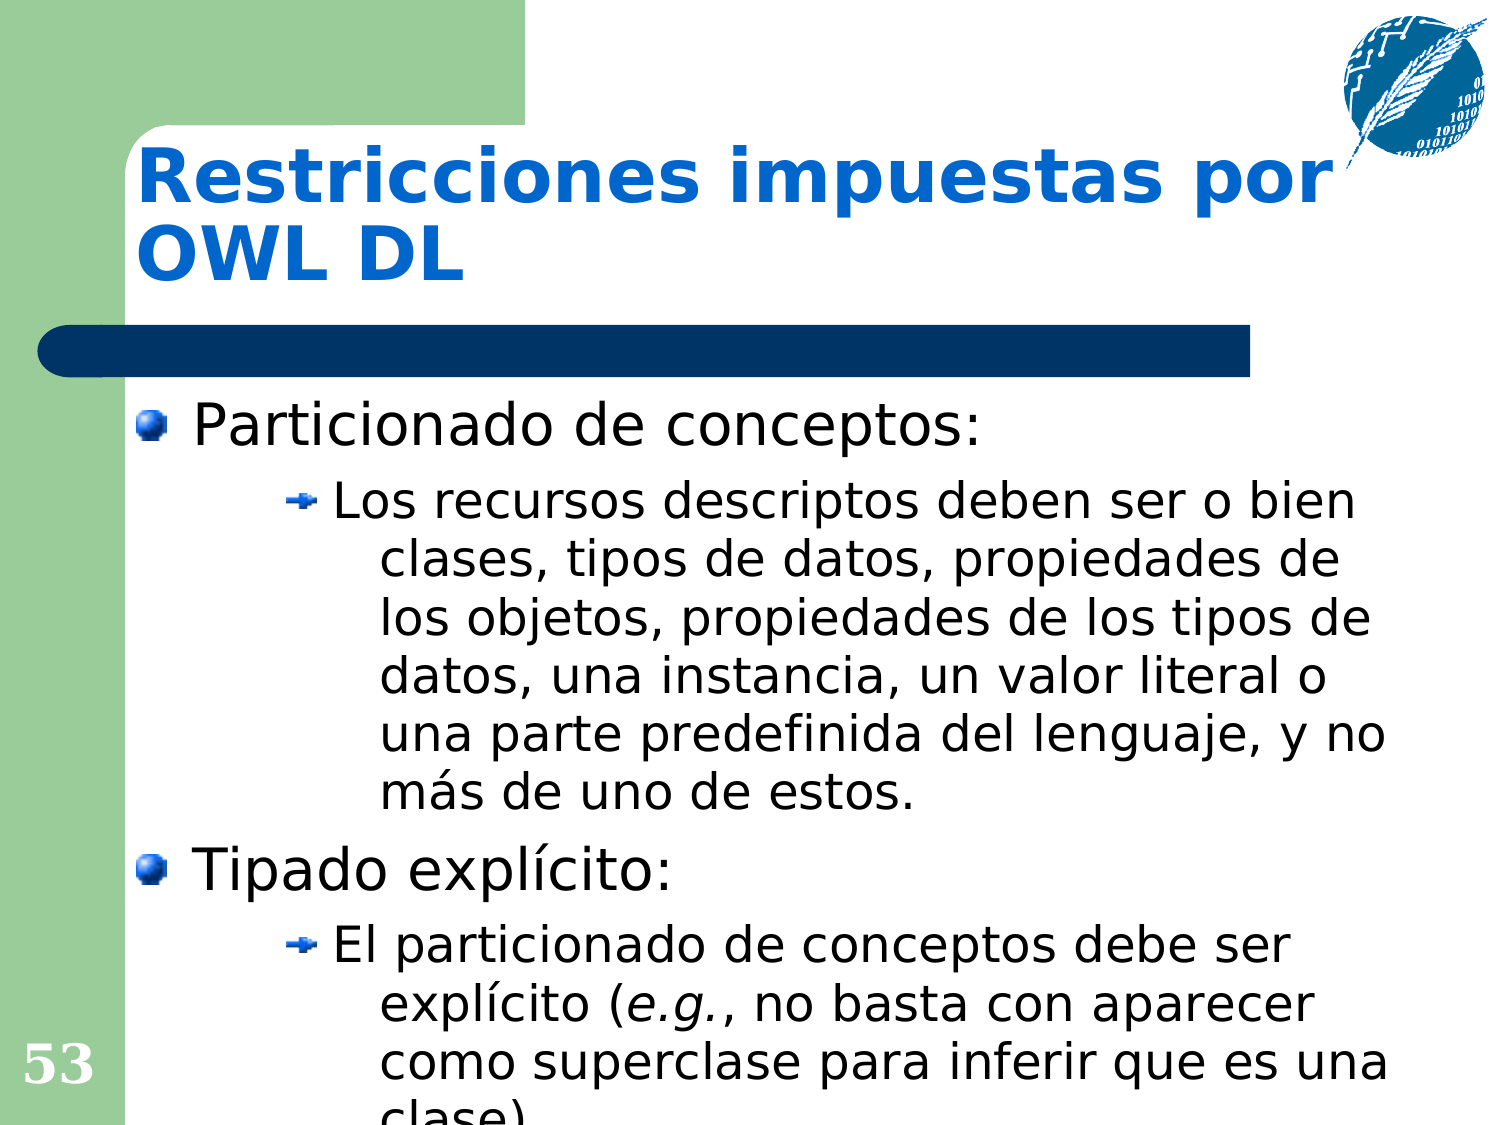

# Restricciones impuestas por OWL DL
Particionado de conceptos:
Los recursos descriptos deben ser o bien clases, tipos de datos, propiedades de los objetos, propiedades de los tipos de datos, una instancia, un valor literal o una parte predefinida del lenguaje, y no más de uno de estos.
Tipado explícito:
El particionado de conceptos debe ser explícito (e.g., no basta con aparecer como superclase para inferir que es una clase).
53